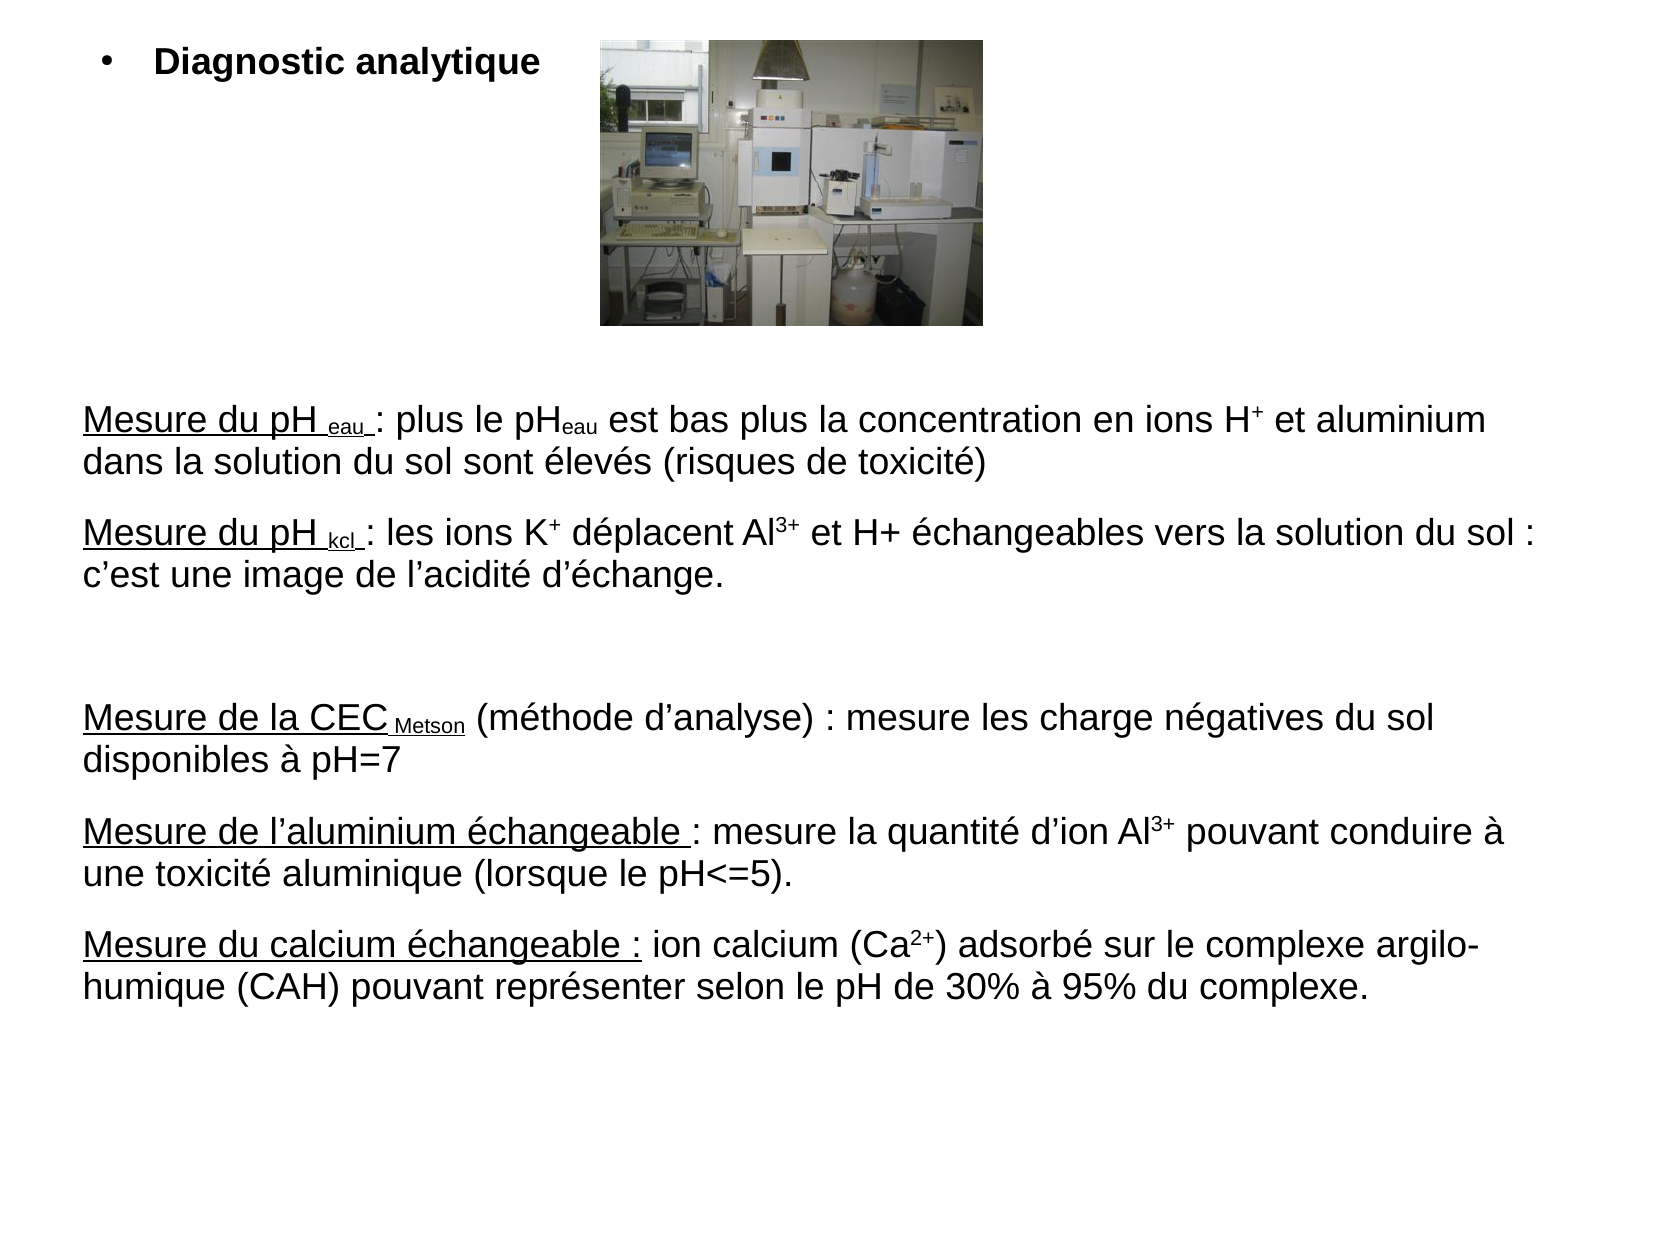

# Diagnostic analytique
Mesure du pH eau : plus le pHeau est bas plus la concentration en ions H+ et aluminium dans la solution du sol sont élevés (risques de toxicité)
Mesure du pH kcl : les ions K+ déplacent Al3+ et H+ échangeables vers la solution du sol : c’est une image de l’acidité d’échange.
Mesure de la CEC Metson (méthode d’analyse) : mesure les charge négatives du sol disponibles à pH=7
Mesure de l’aluminium échangeable : mesure la quantité d’ion Al3+ pouvant conduire à une toxicité aluminique (lorsque le pH<=5).
Mesure du calcium échangeable : ion calcium (Ca2+) adsorbé sur le complexe argilo-humique (CAH) pouvant représenter selon le pH de 30% à 95% du complexe.